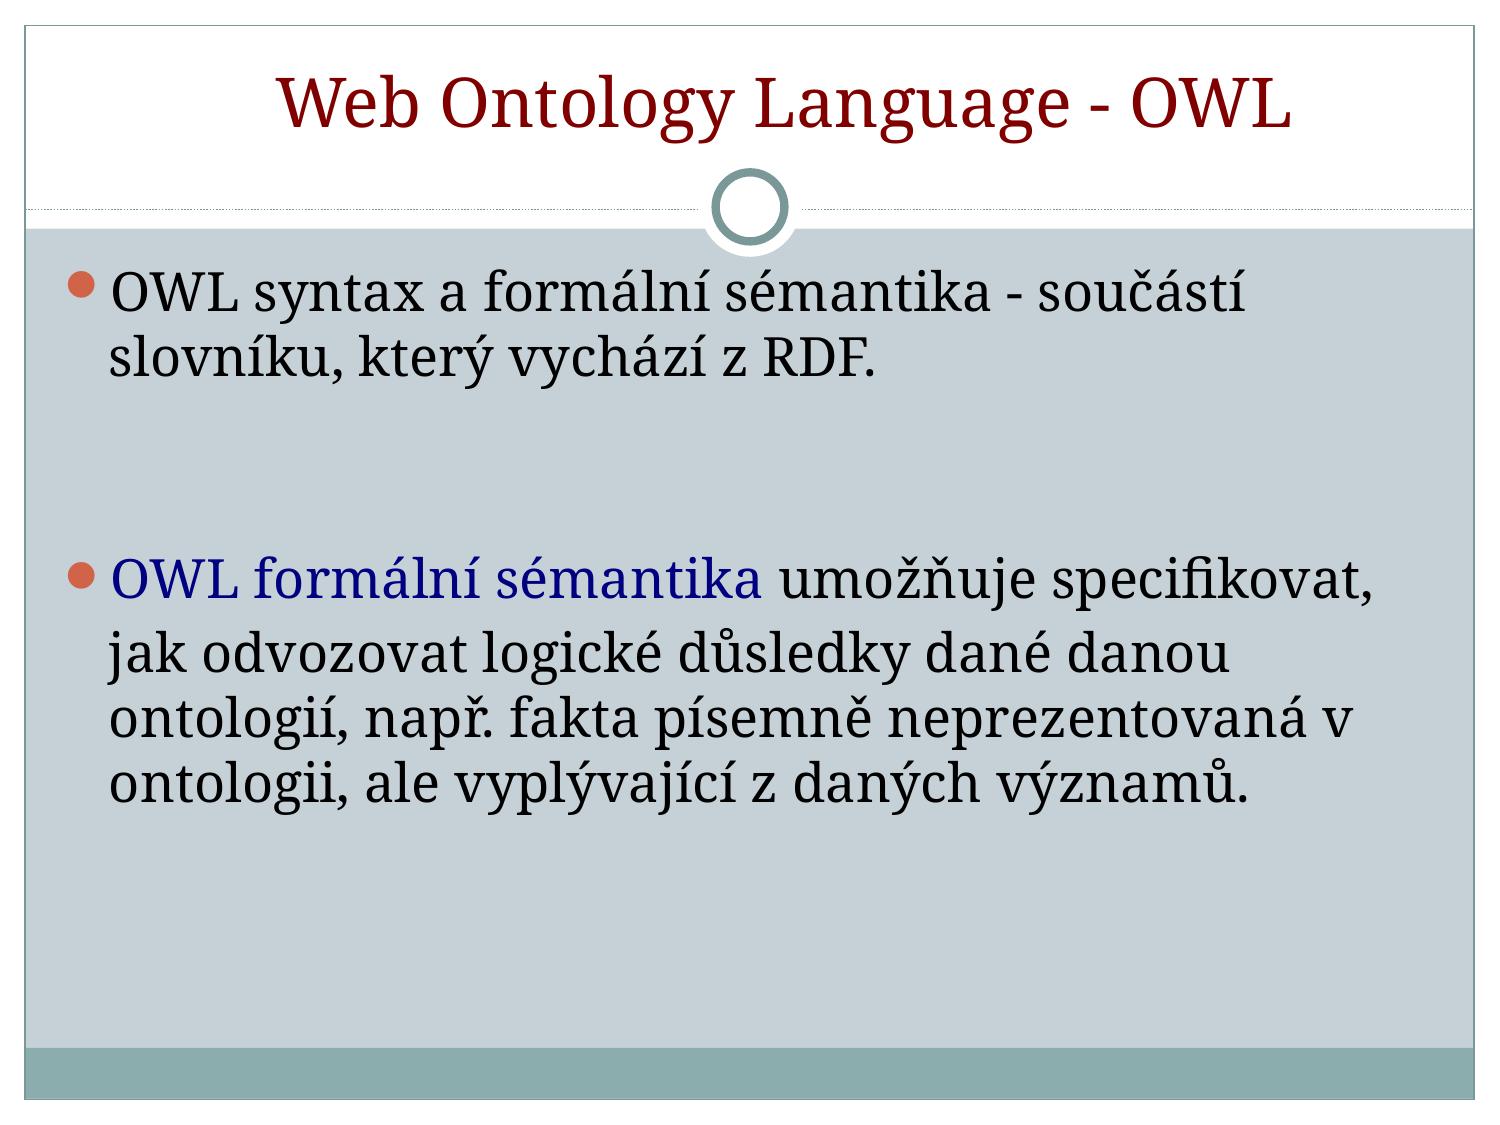

# Web Ontology Language - OWL
OWL syntax a formální sémantika - součástí slovníku, který vychází z RDF.
OWL formální sémantika umožňuje specifikovat, jak odvozovat logické důsledky dané danou ontologií, např. fakta písemně neprezentovaná v ontologii, ale vyplývající z daných významů.